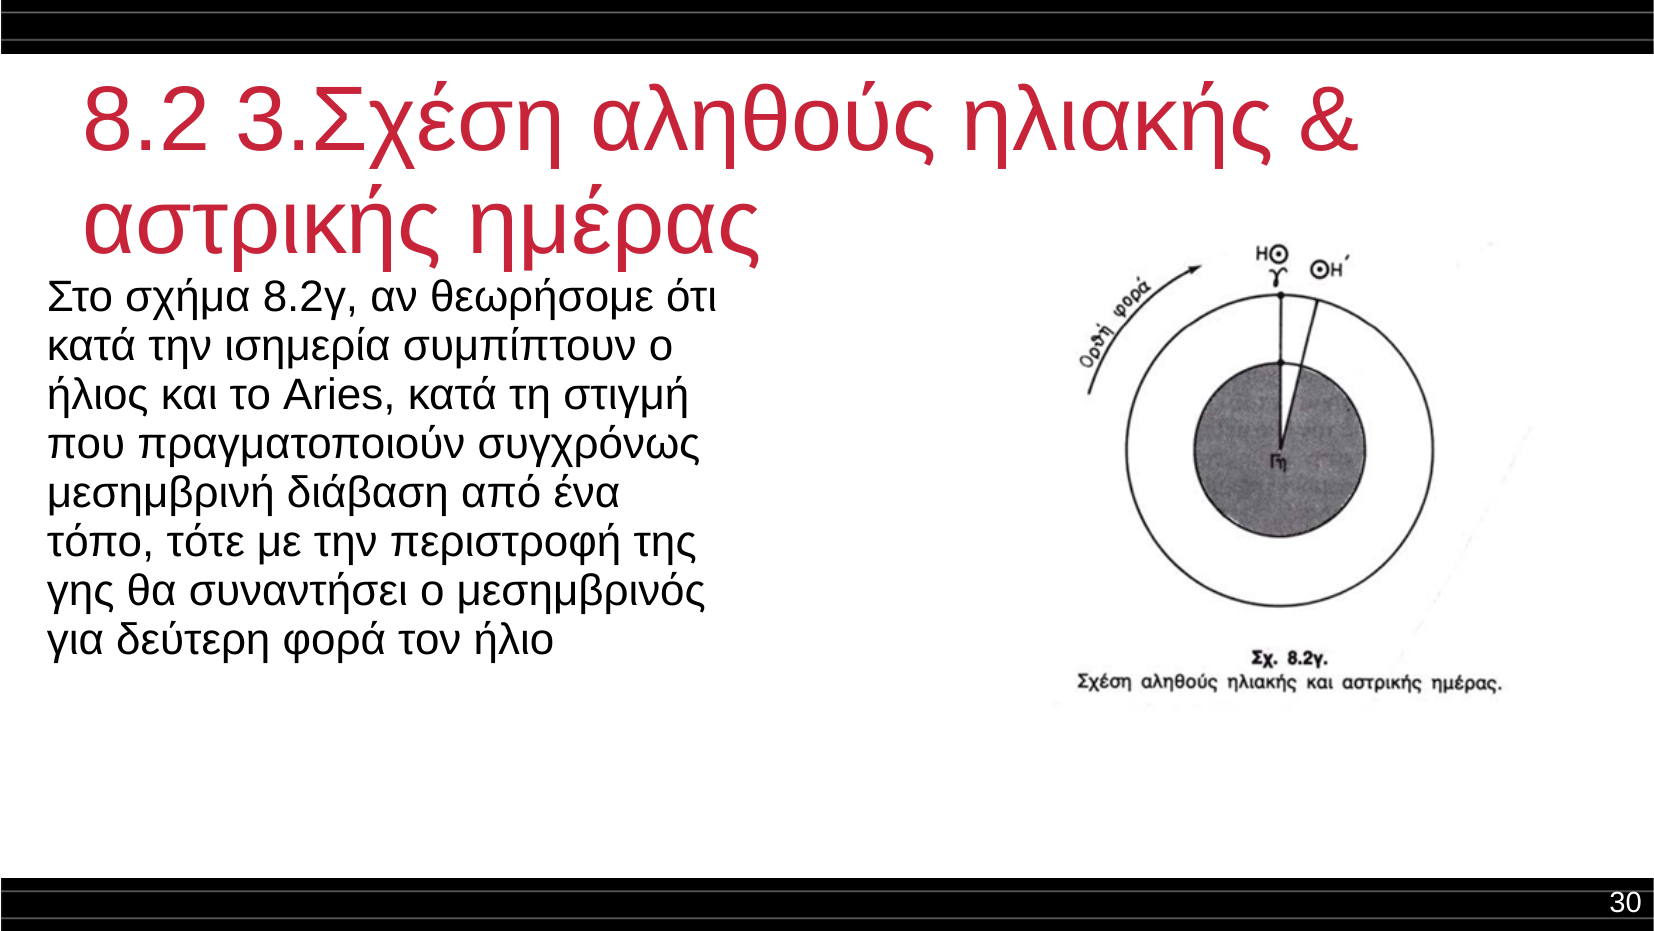

# 8.2 3.Σχέση αληθούς ηλιακής & αστρικής ημέρας
Στο σχήμα 8.2γ, αν θεωρήσομε ότι κατά την ισημερία συμπίπτουν ο ήλιος και το Aries, κατά τη στιγμή που πραγματοποιούν συγχρόνως μεσημβρινή διάβαση από ένα τόπο, τότε με την περιστροφή της γης θα συναντήσει ο μεσημβρινός για δεύτερη φορά τον ήλιο